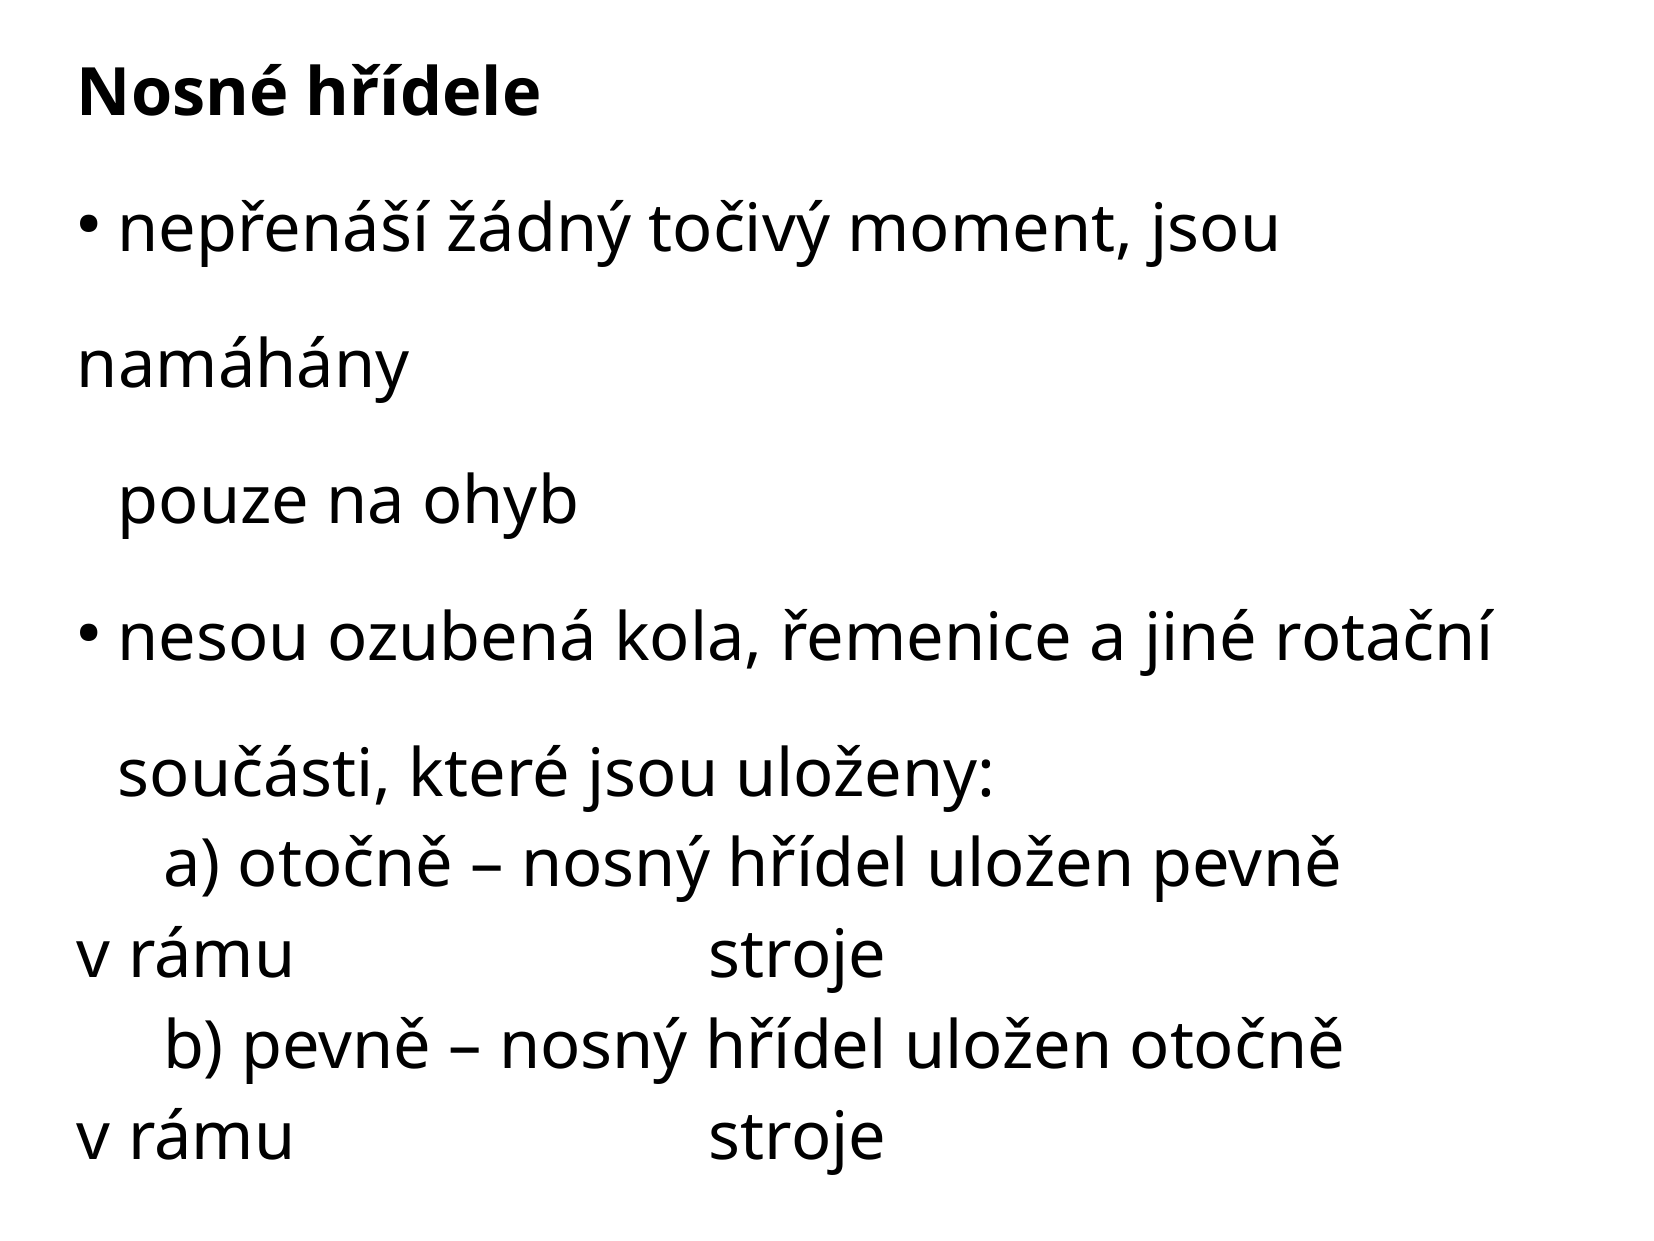

# Nosné hřídele
 nepřenáší žádný točivý moment, jsou namáhány
 pouze na ohyb
 nesou ozubená kola, řemenice a jiné rotační
 součásti, které jsou uloženy:
 a) otočně – nosný hřídel uložen pevně v rámu stroje
 b) pevně – nosný hřídel uložen otočně v rámu stroje